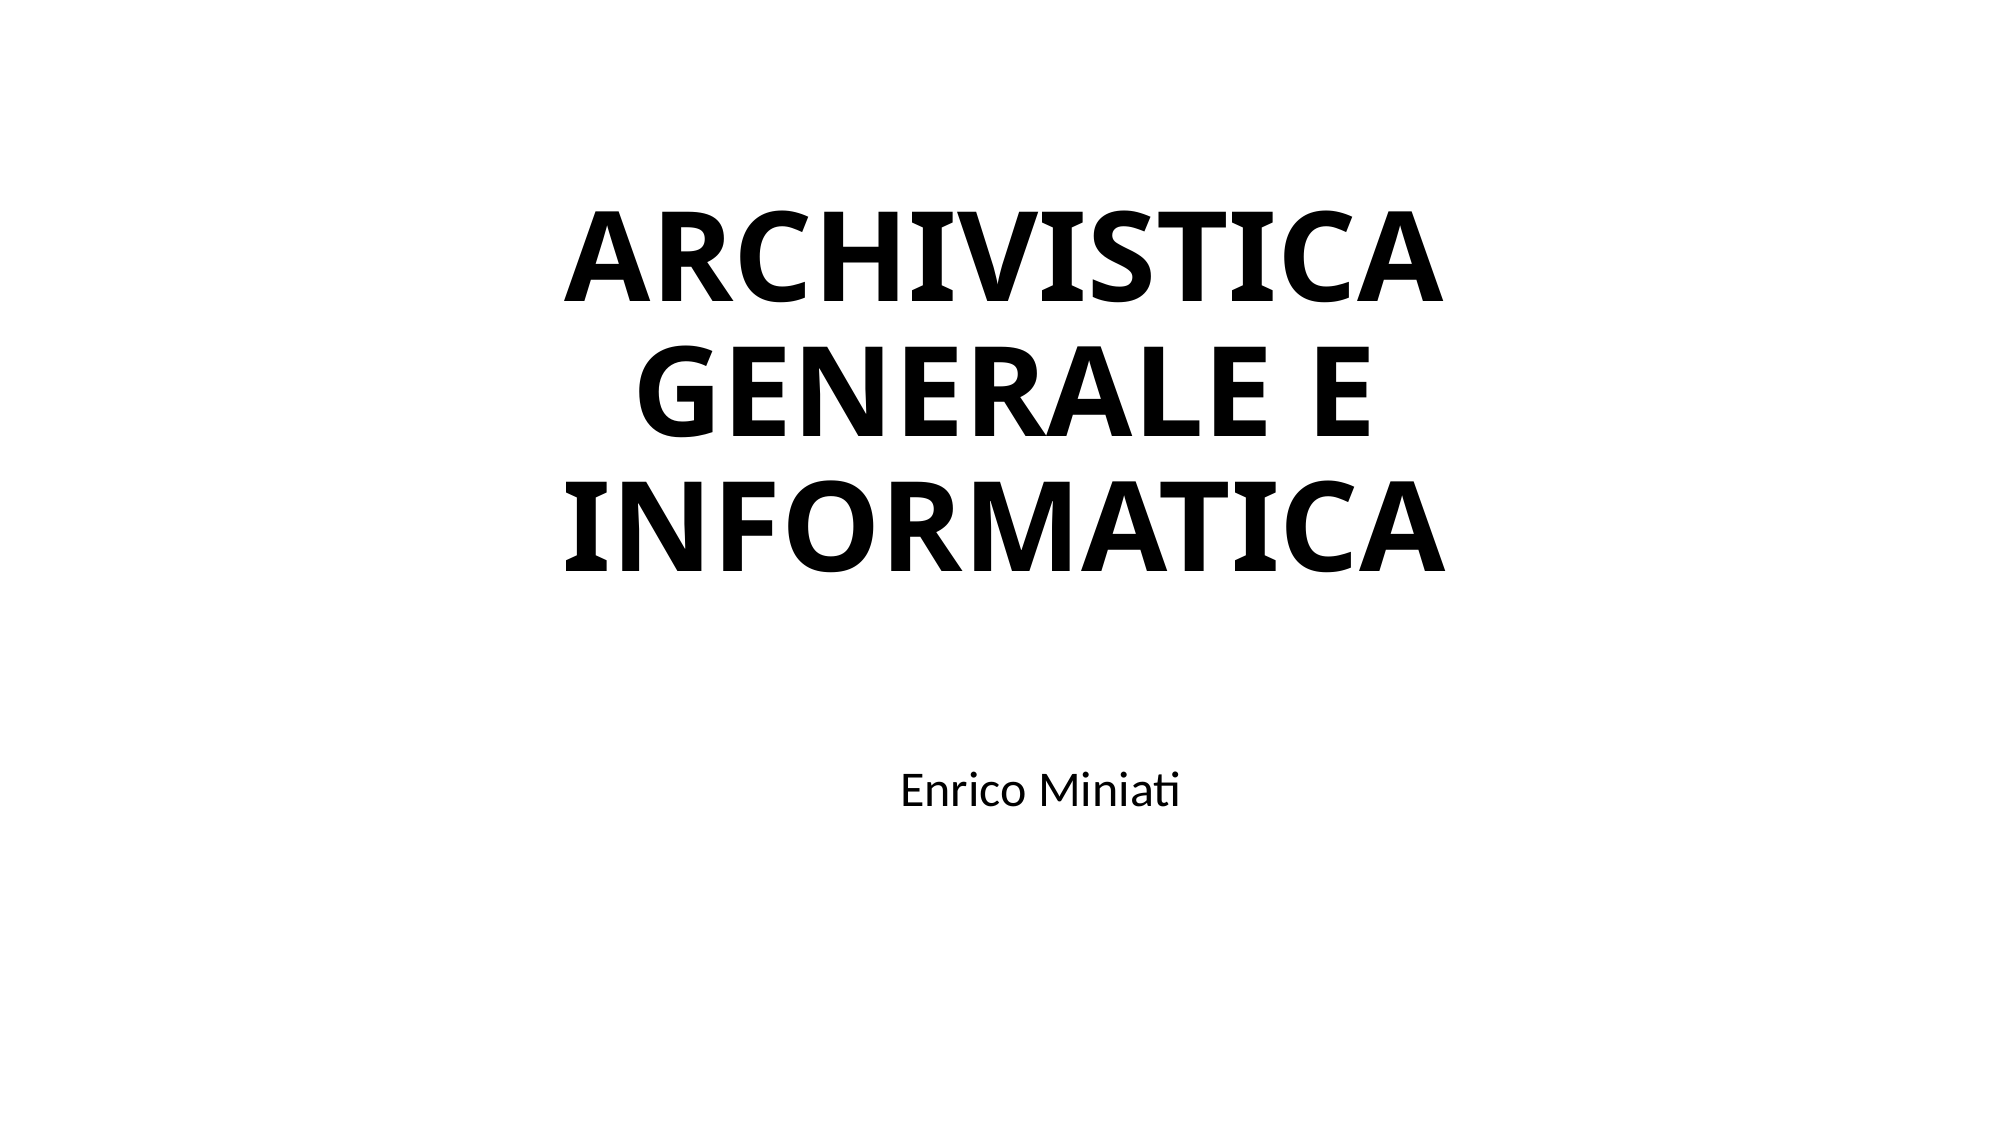

# ARCHIVISTICA GENERALE E INFORMATICA
Enrico Miniati